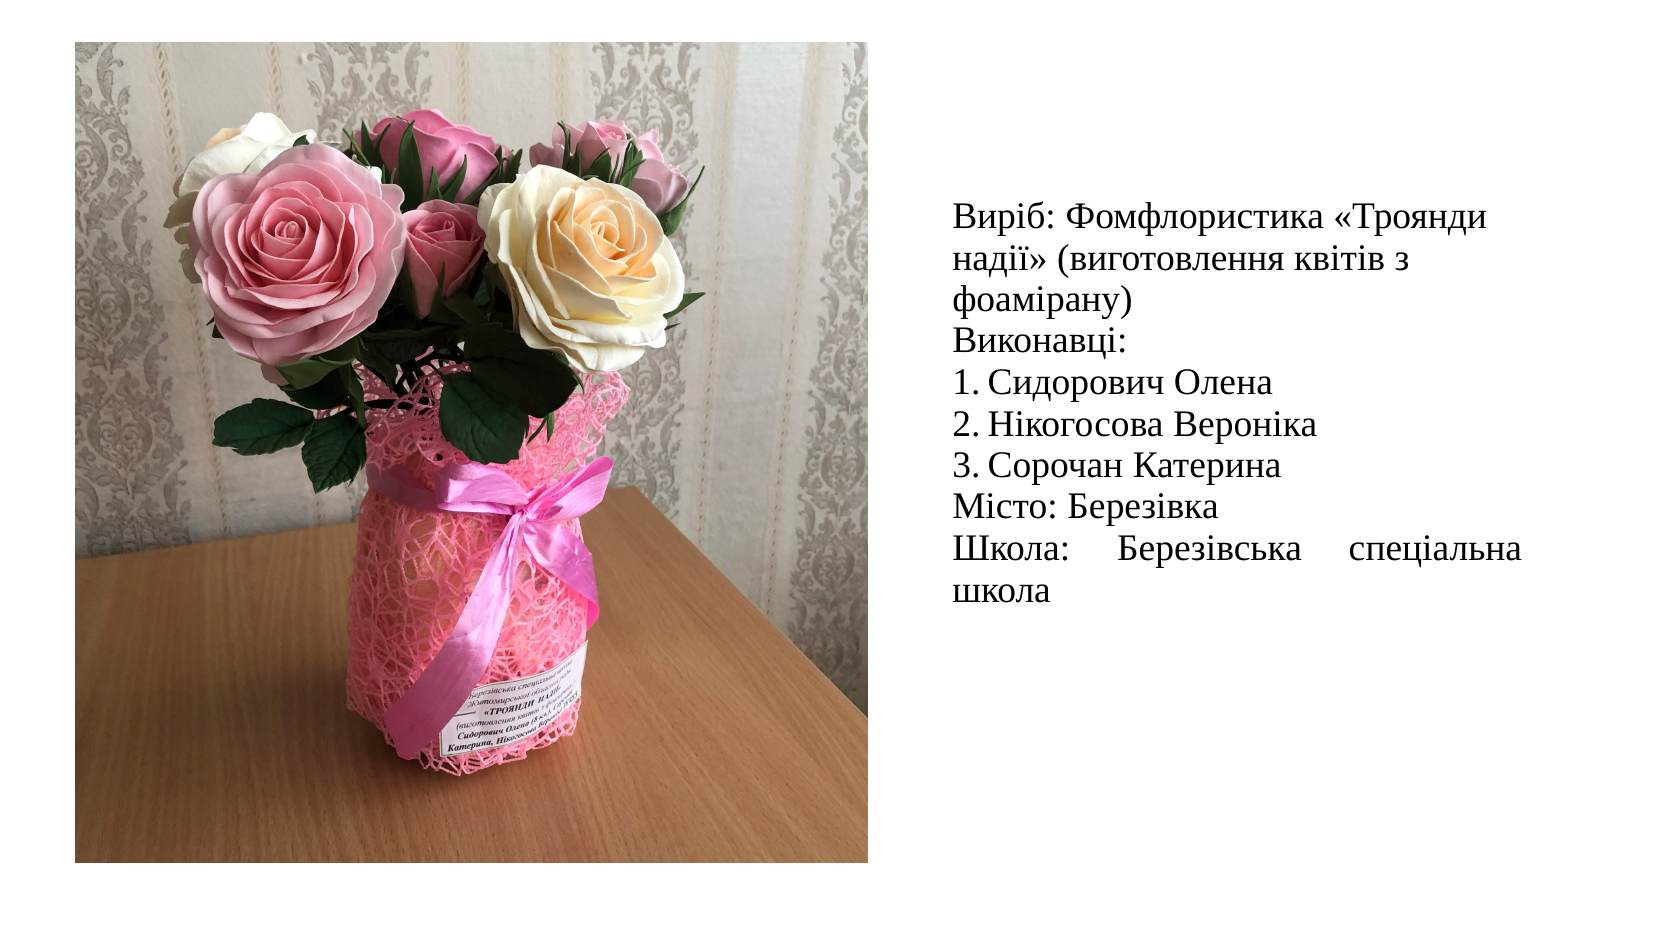

Виріб: Фомфлористика «Троянди надії» (виготовлення квітів з фоамірану)
Виконавці:
Сидорович Олена
Нікогосова Вероніка
Сорочан Катерина
Місто: Березівка
Школа: Березівська спеціальна школа